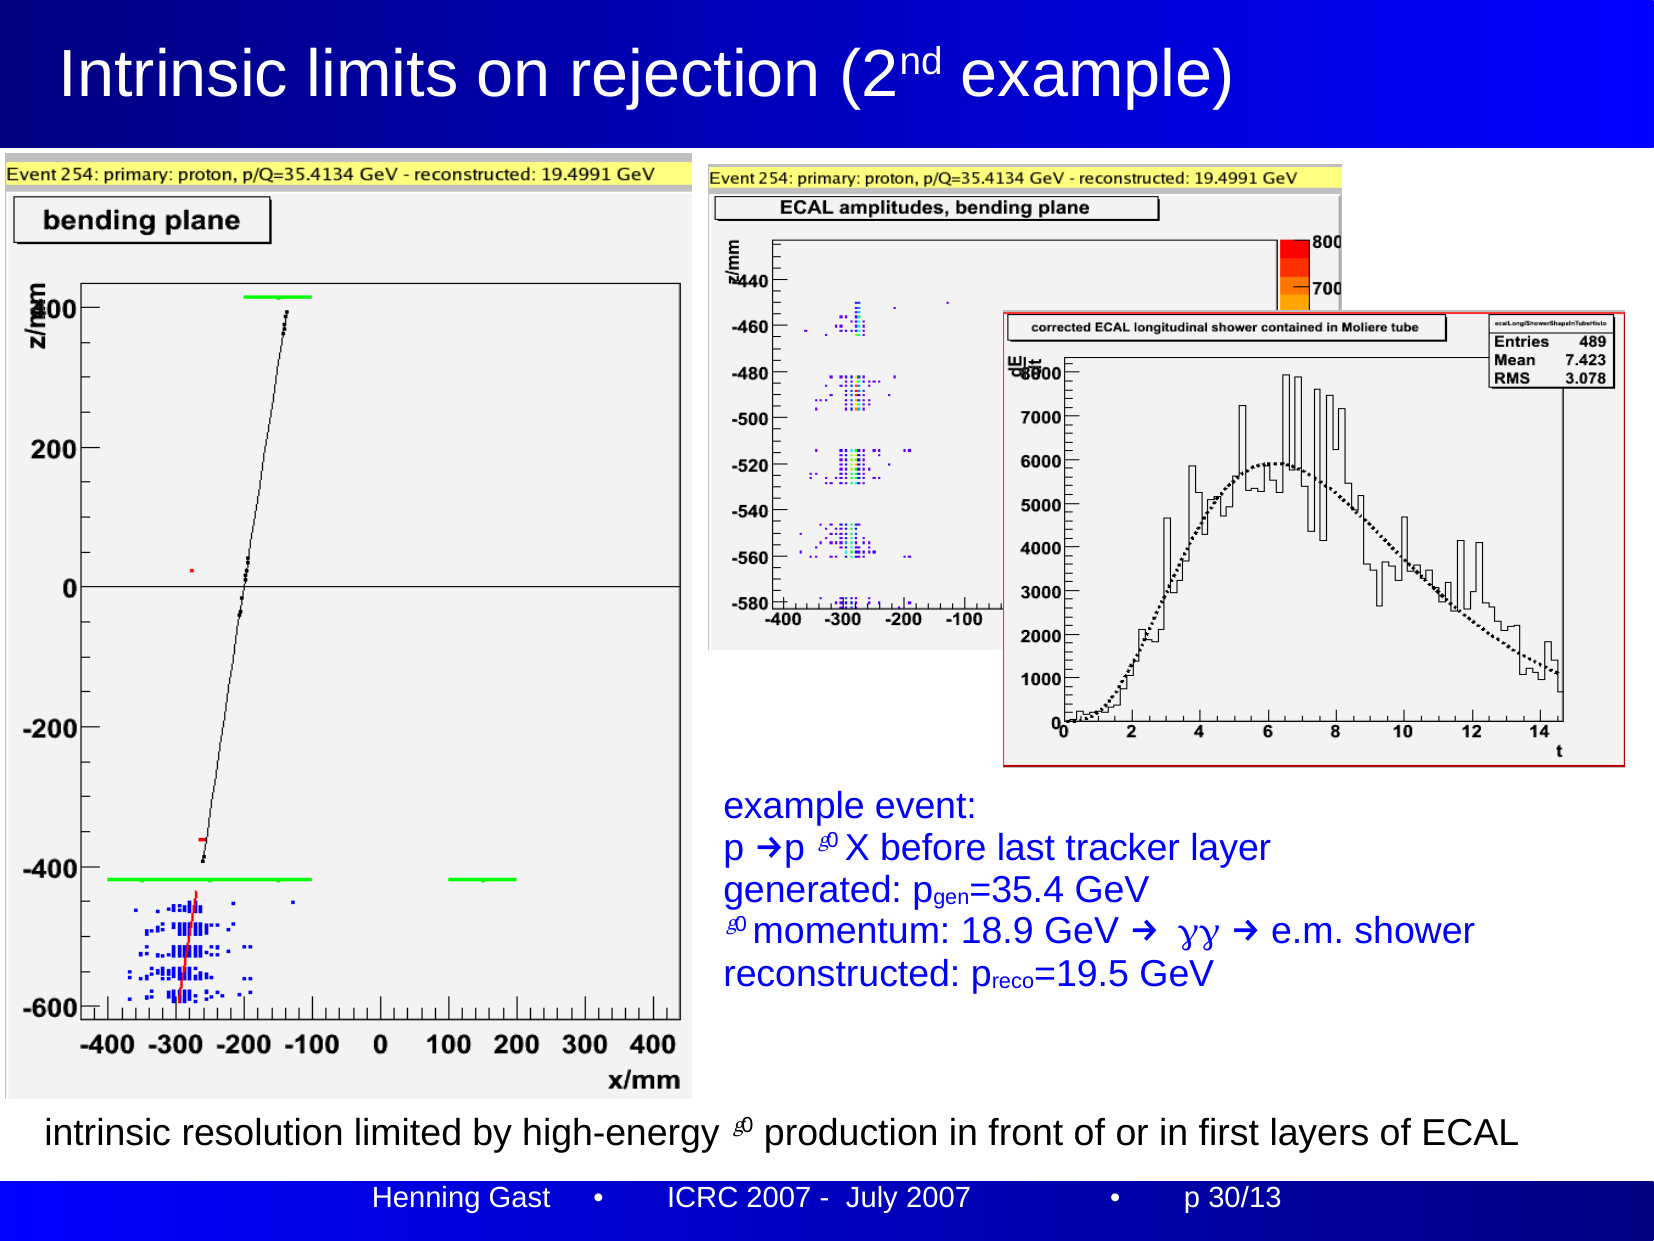

# Intrinsic limits on rejection (2nd example)
example event:
p →p 0 X before last tracker layer
generated: pgen=35.4 GeV
0 momentum: 18.9 GeV →  → e.m. shower
reconstructed: preco=19.5 GeV
intrinsic resolution limited by high-energy 0 production in front of or in first layers of ECAL